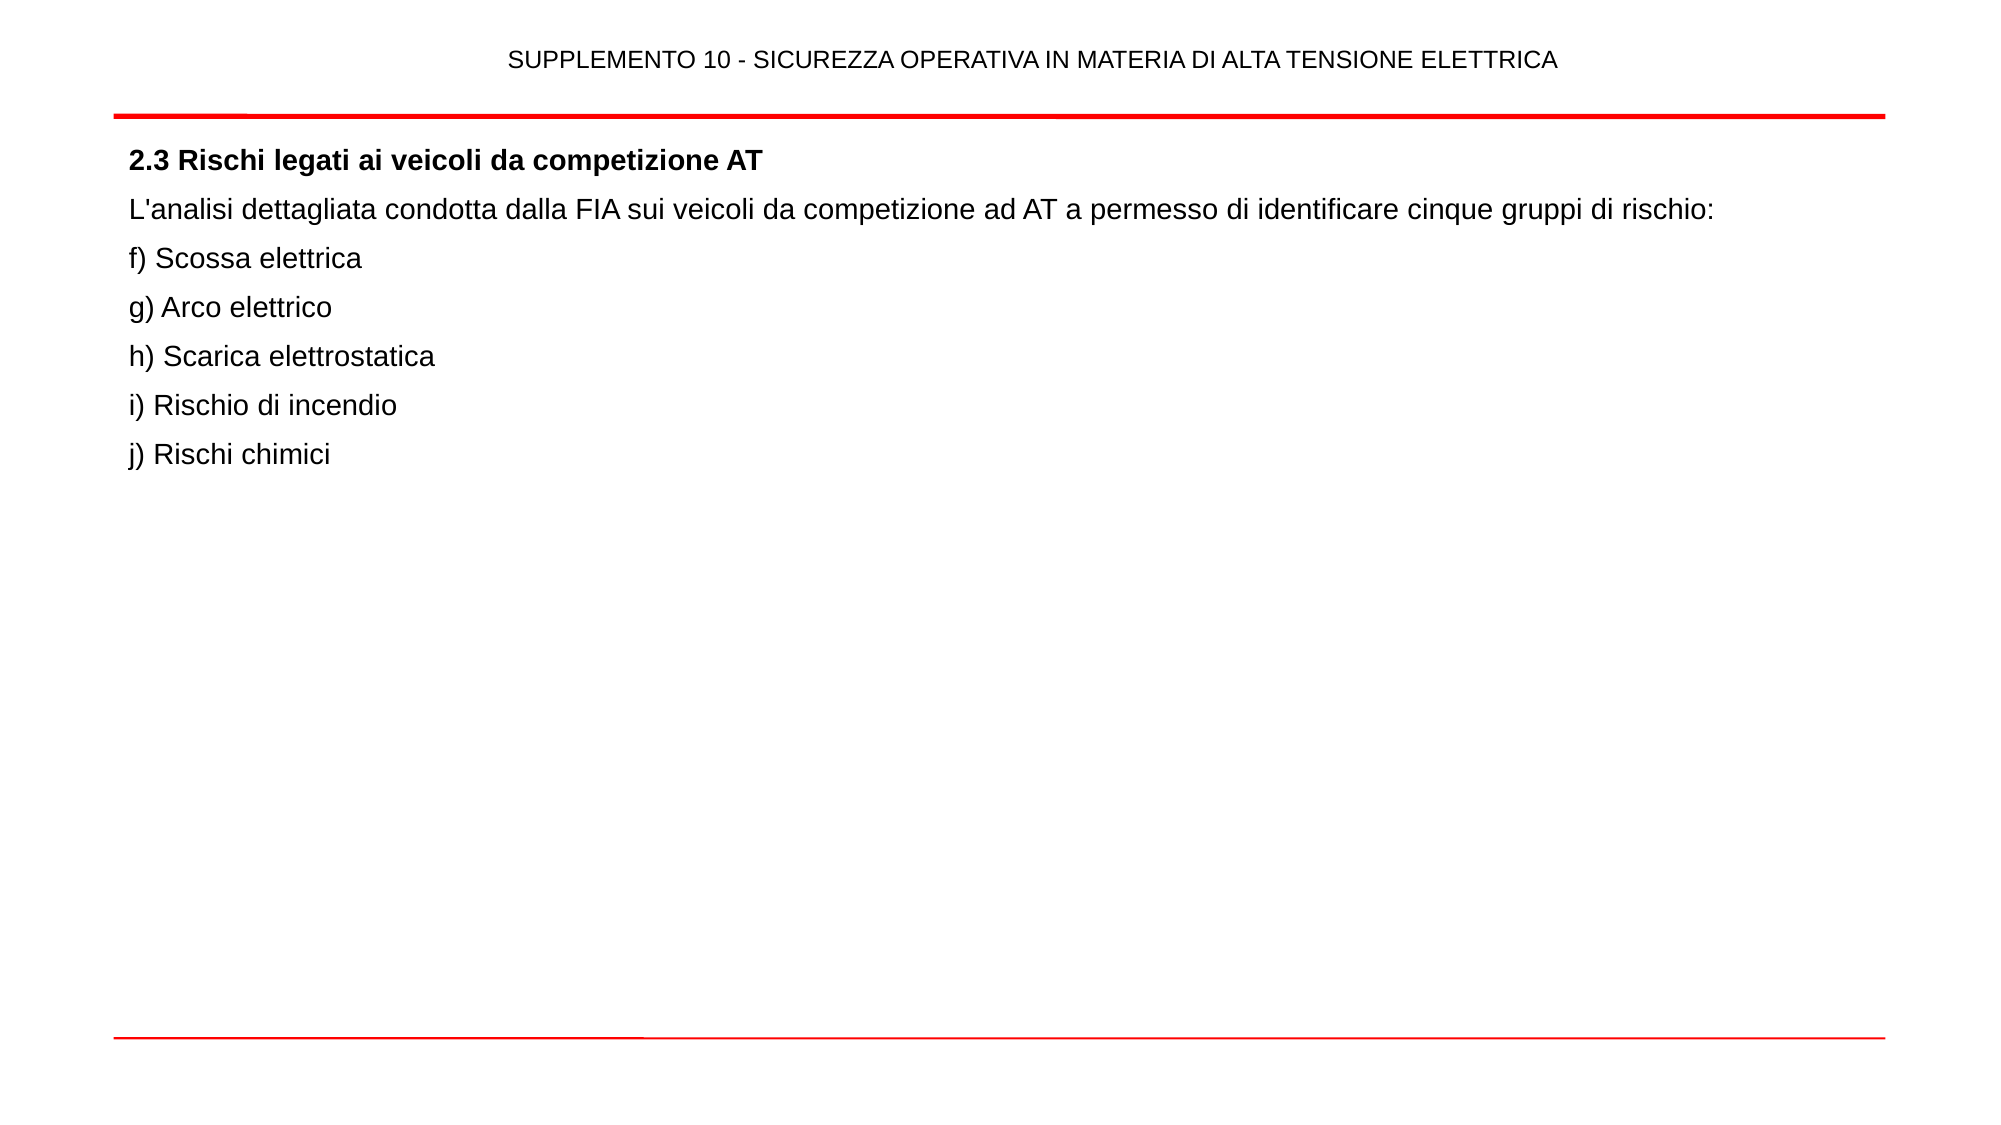

SUPPLEMENTO 10 - SICUREZZA OPERATIVA IN MATERIA DI ALTA TENSIONE ELETTRICA
2.3 Rischi legati ai veicoli da competizione AT
L'analisi dettagliata condotta dalla FIA sui veicoli da competizione ad AT a permesso di identificare cinque gruppi di rischio:
f) Scossa elettrica
g) Arco elettrico
h) Scarica elettrostatica
i) Rischio di incendio
j) Rischi chimici